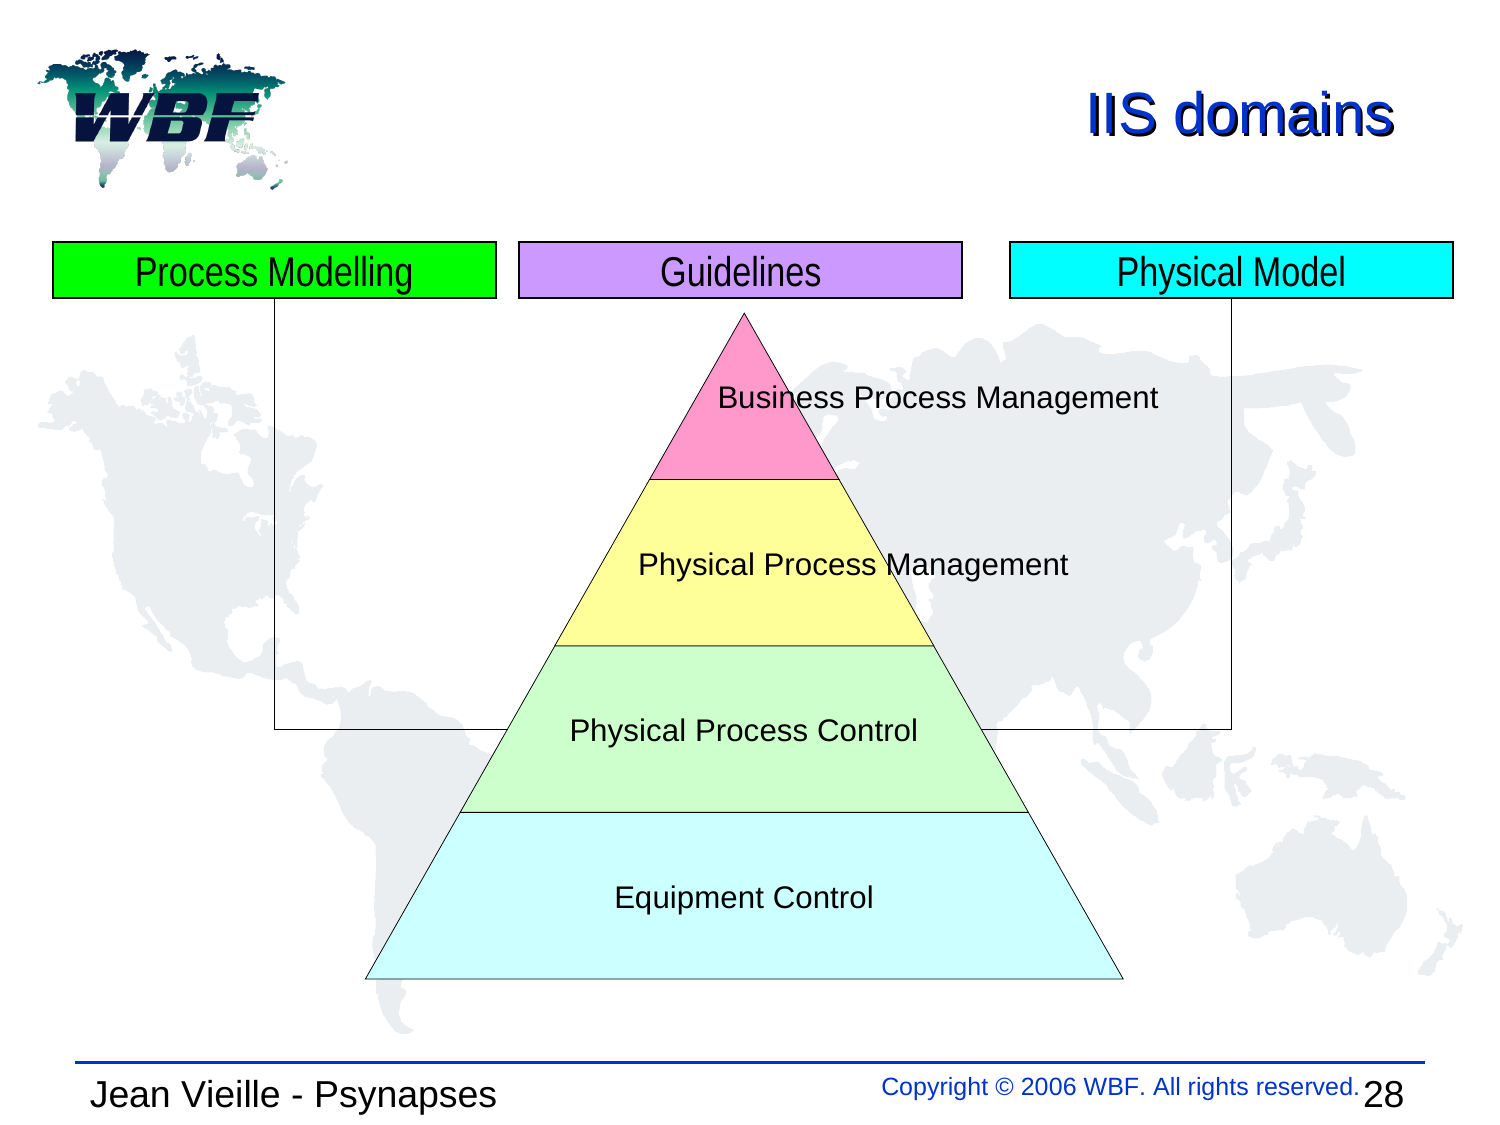

# IIS domains
Process Modelling
Guidelines
Physical Model
Business Process Management
Physical Process Management
Physical Process Control
Equipment Control
Jean Vieille - Psynapses
28